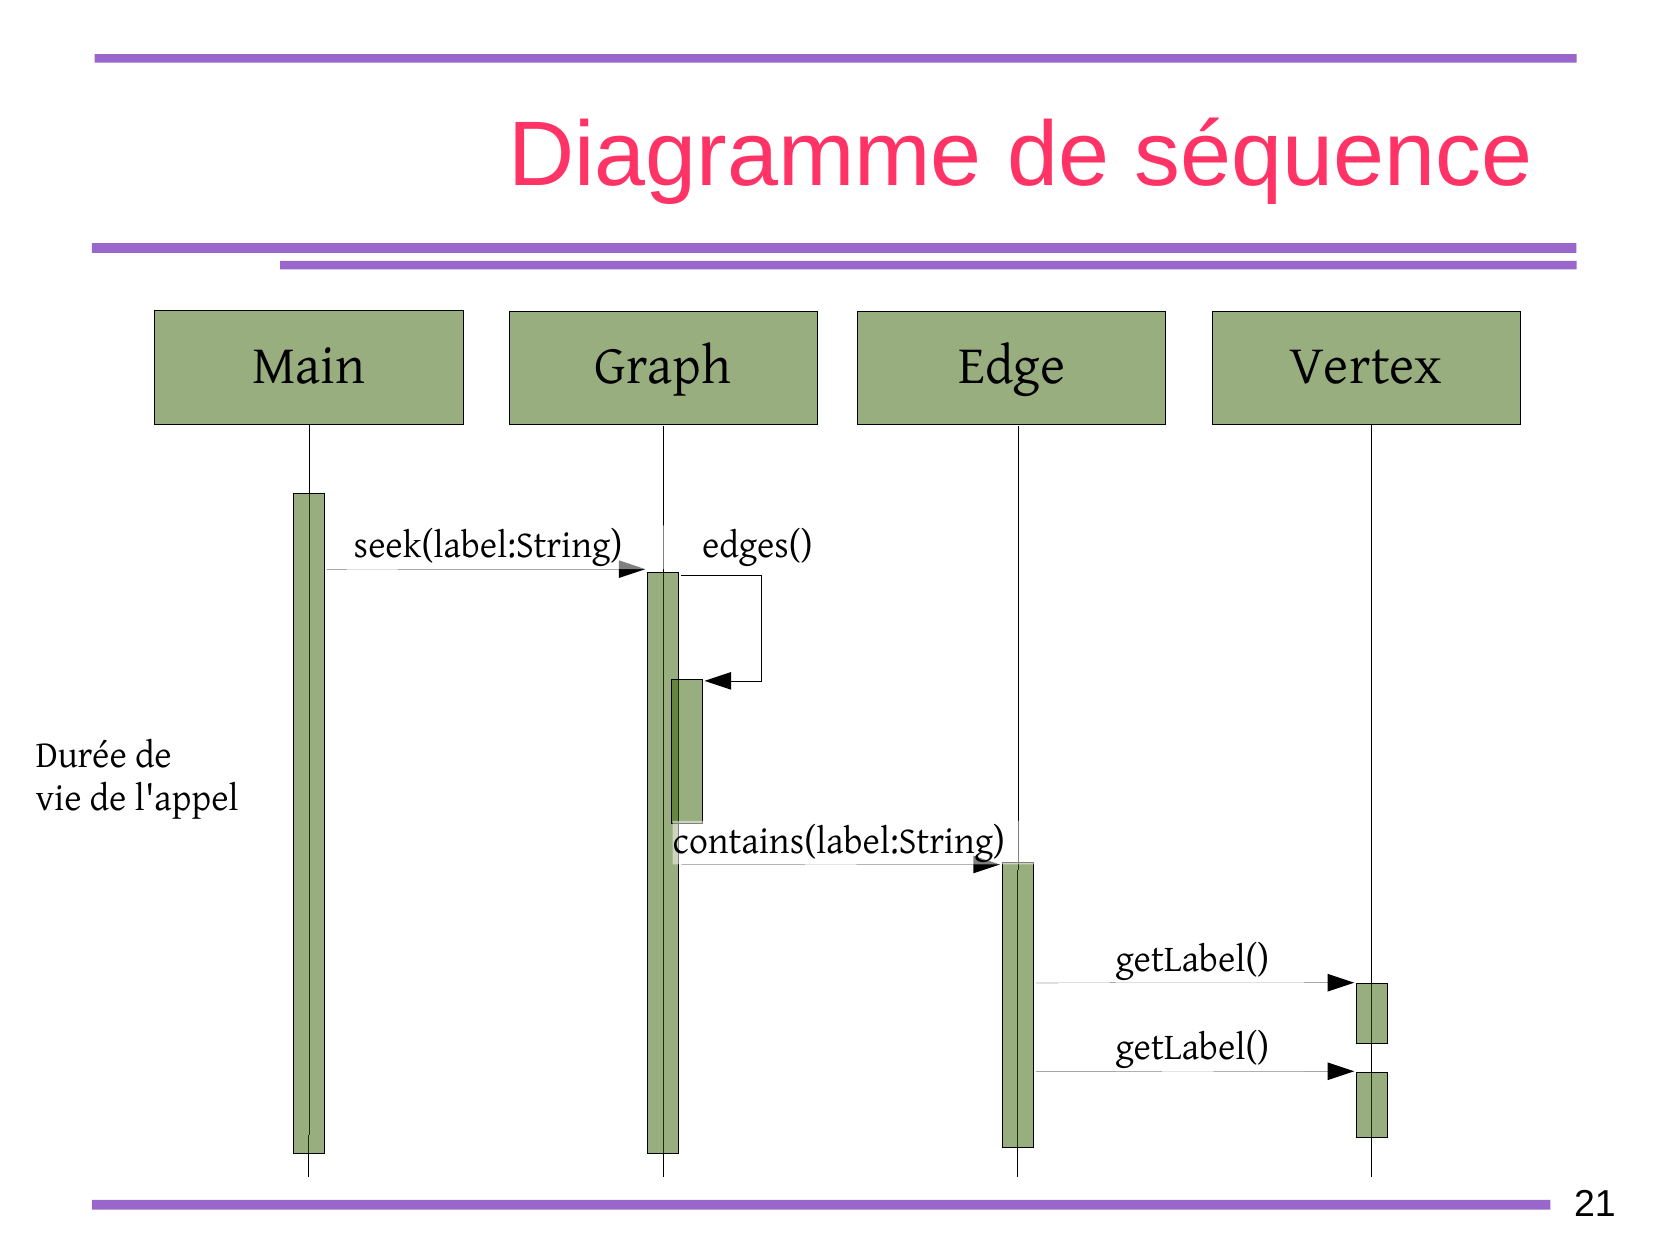

# Diagramme de séquence
Main
Graph
Edge
Vertex
seek(label:String)
edges()
Durée de
vie de l'appel
contains(label:String)
getLabel()
getLabel()